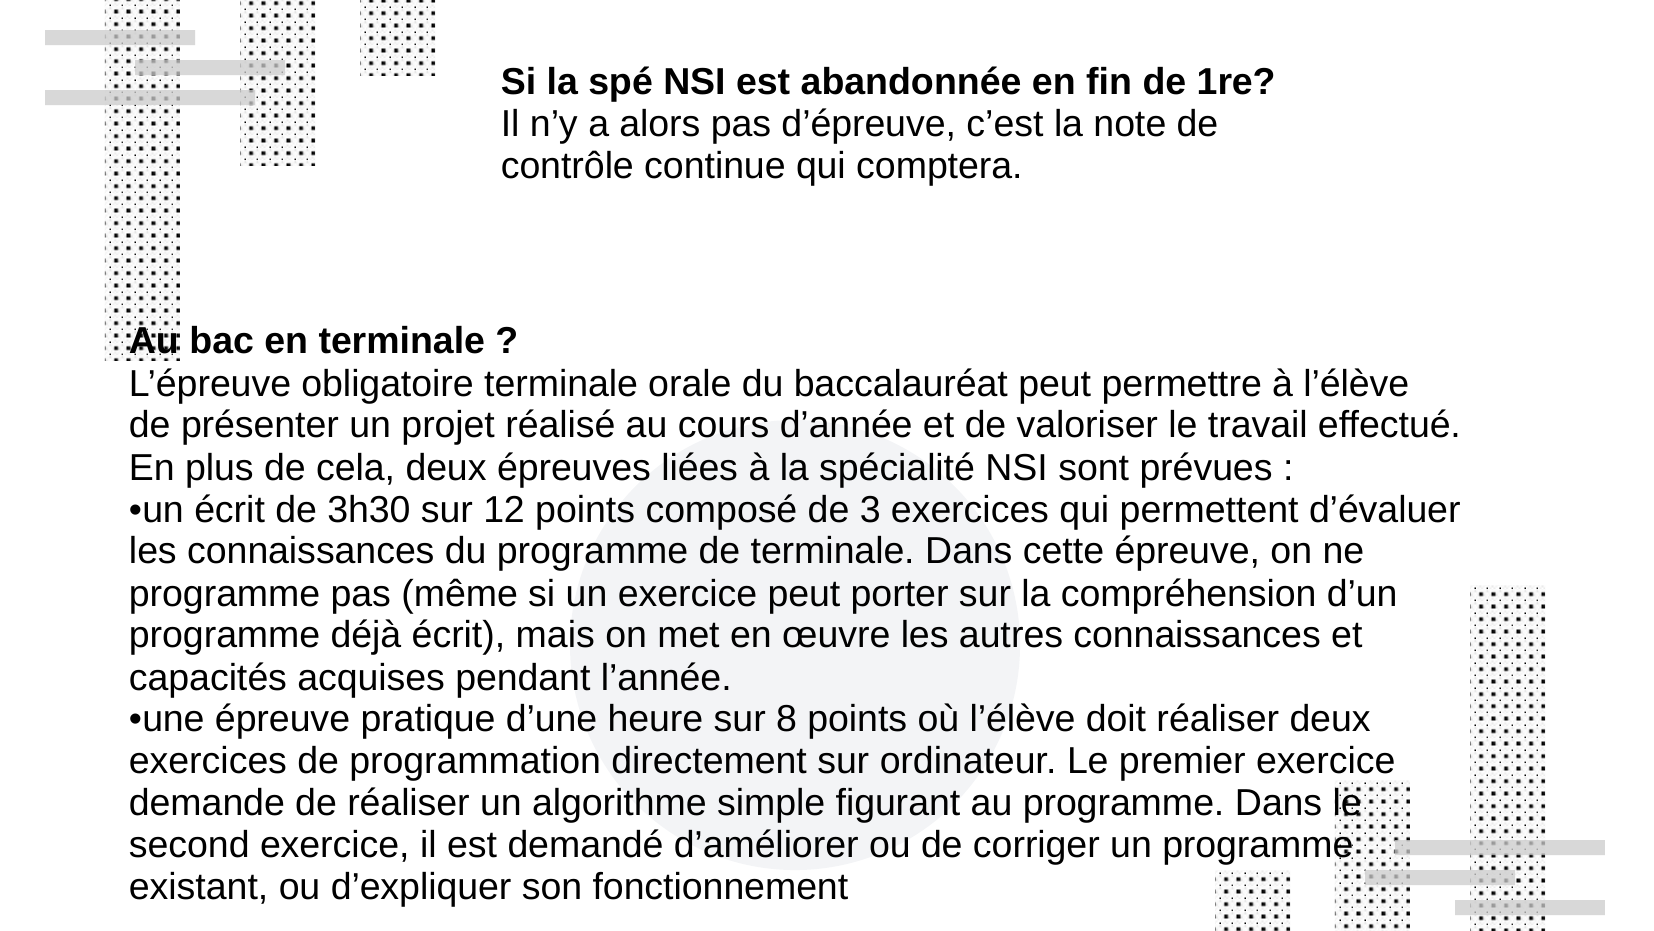

Si la spé NSI est abandonnée en fin de 1re?
Il n’y a alors pas d’épreuve, c’est la note de contrôle continue qui comptera.
Au bac en terminale ?
L’épreuve obligatoire terminale orale du baccalauréat peut permettre à l’élève
de présenter un projet réalisé au cours d’année et de valoriser le travail effectué.
En plus de cela, deux épreuves liées à la spécialité NSI sont prévues :
•un écrit de 3h30 sur 12 points composé de 3 exercices qui permettent d’évaluer
les connaissances du programme de terminale. Dans cette épreuve, on ne
programme pas (même si un exercice peut porter sur la compréhension d’un
programme déjà écrit), mais on met en œuvre les autres connaissances et
capacités acquises pendant l’année.
•une épreuve pratique d’une heure sur 8 points où l’élève doit réaliser deux
exercices de programmation directement sur ordinateur. Le premier exercice
demande de réaliser un algorithme simple figurant au programme. Dans le
second exercice, il est demandé d’améliorer ou de corriger un programme
existant, ou d’expliquer son fonctionnement